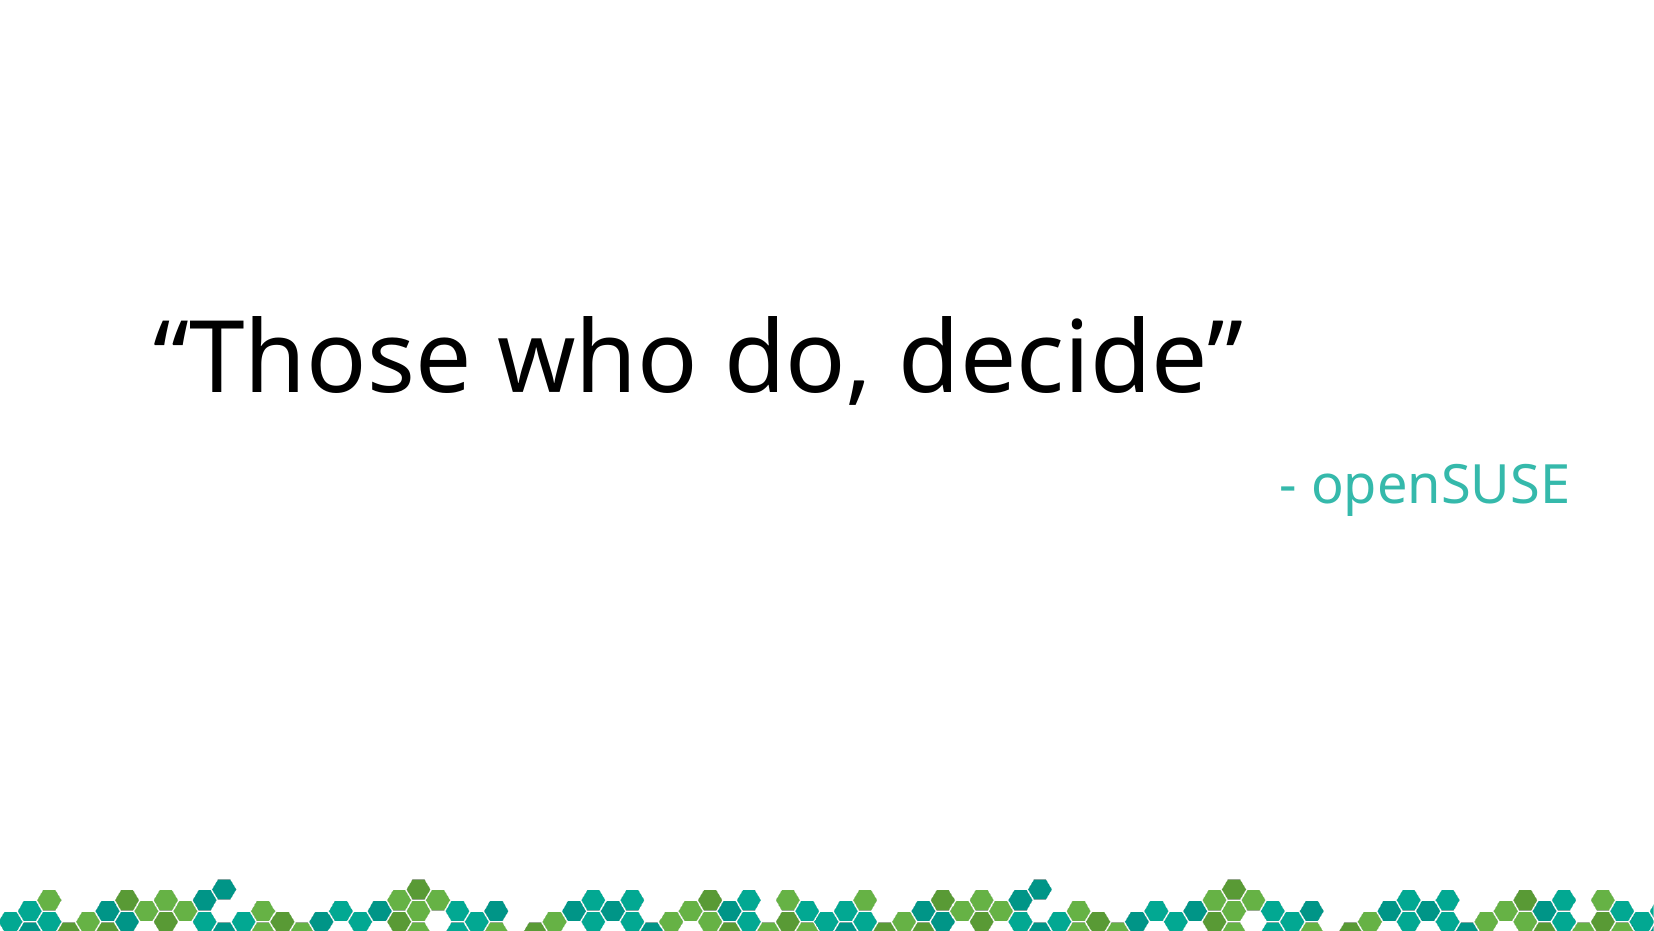

# “Those who do, decide”
- openSUSE